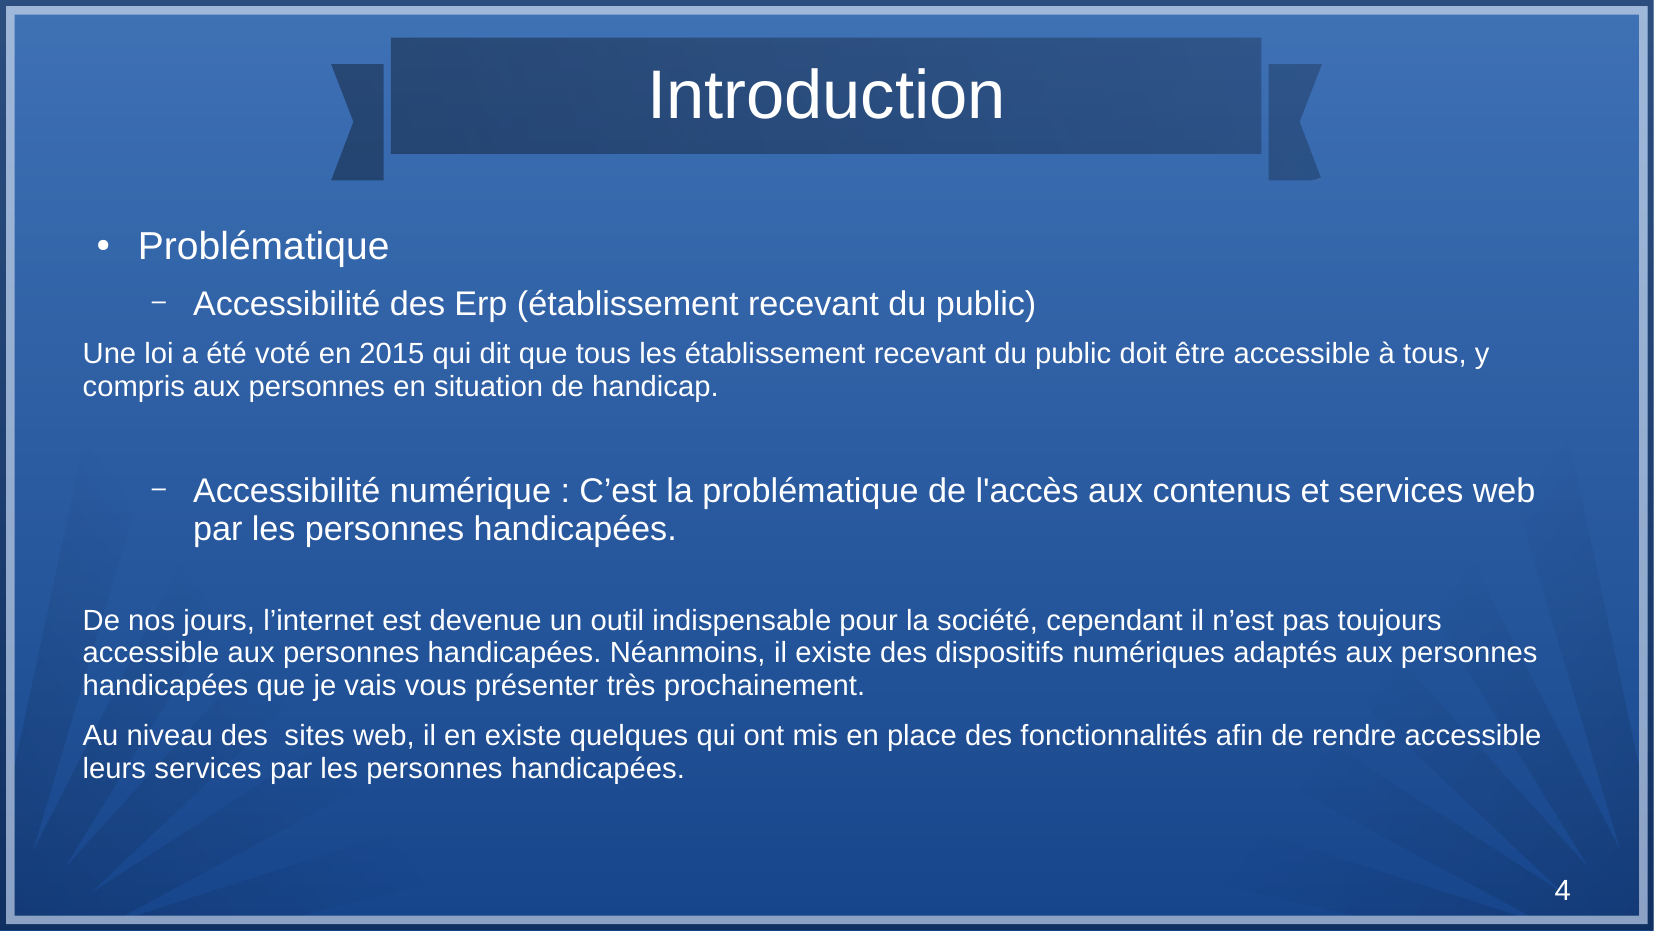

# Introduction
Problématique
Accessibilité des Erp (établissement recevant du public)
Une loi a été voté en 2015 qui dit que tous les établissement recevant du public doit être accessible à tous, y compris aux personnes en situation de handicap.
Accessibilité numérique : C’est la problématique de l'accès aux contenus et services web par les personnes handicapées.
De nos jours, l’internet est devenue un outil indispensable pour la société, cependant il n’est pas toujours accessible aux personnes handicapées. Néanmoins, il existe des dispositifs numériques adaptés aux personnes handicapées que je vais vous présenter très prochainement.
Au niveau des sites web, il en existe quelques qui ont mis en place des fonctionnalités afin de rendre accessible leurs services par les personnes handicapées.
4